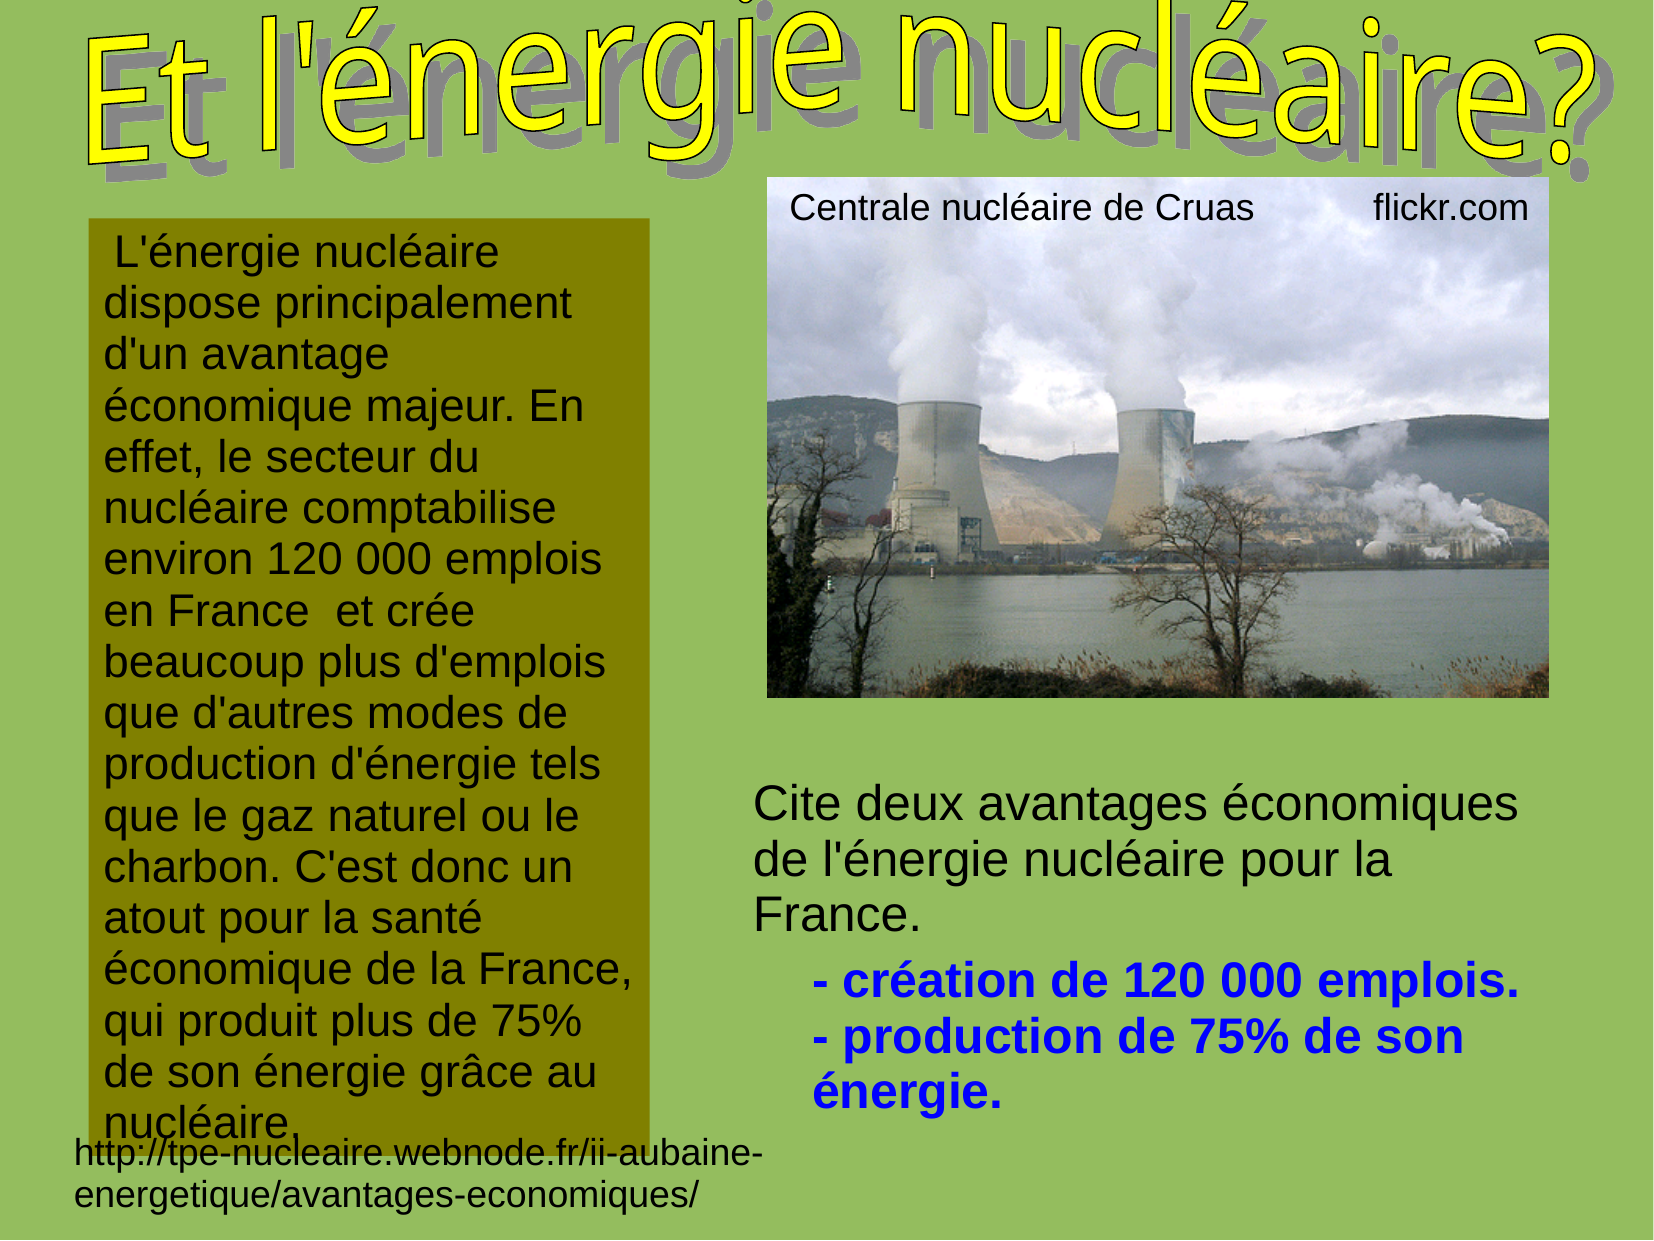

Et l'énergie nucléaire?
Centrale nucléaire de Cruas
flickr.com
 L'énergie nucléaire dispose principalement d'un avantage économique majeur. En effet, le secteur du nucléaire comptabilise environ 120 000 emplois en France et crée beaucoup plus d'emplois que d'autres modes de production d'énergie tels que le gaz naturel ou le charbon. C'est donc un atout pour la santé économique de la France, qui produit plus de 75% de son énergie grâce au nucléaire.
Cite deux avantages économiques de l'énergie nucléaire pour la France.
- création de 120 000 emplois.
- production de 75% de son énergie.
http://tpe-nucleaire.webnode.fr/ii-aubaine-energetique/avantages-economiques/